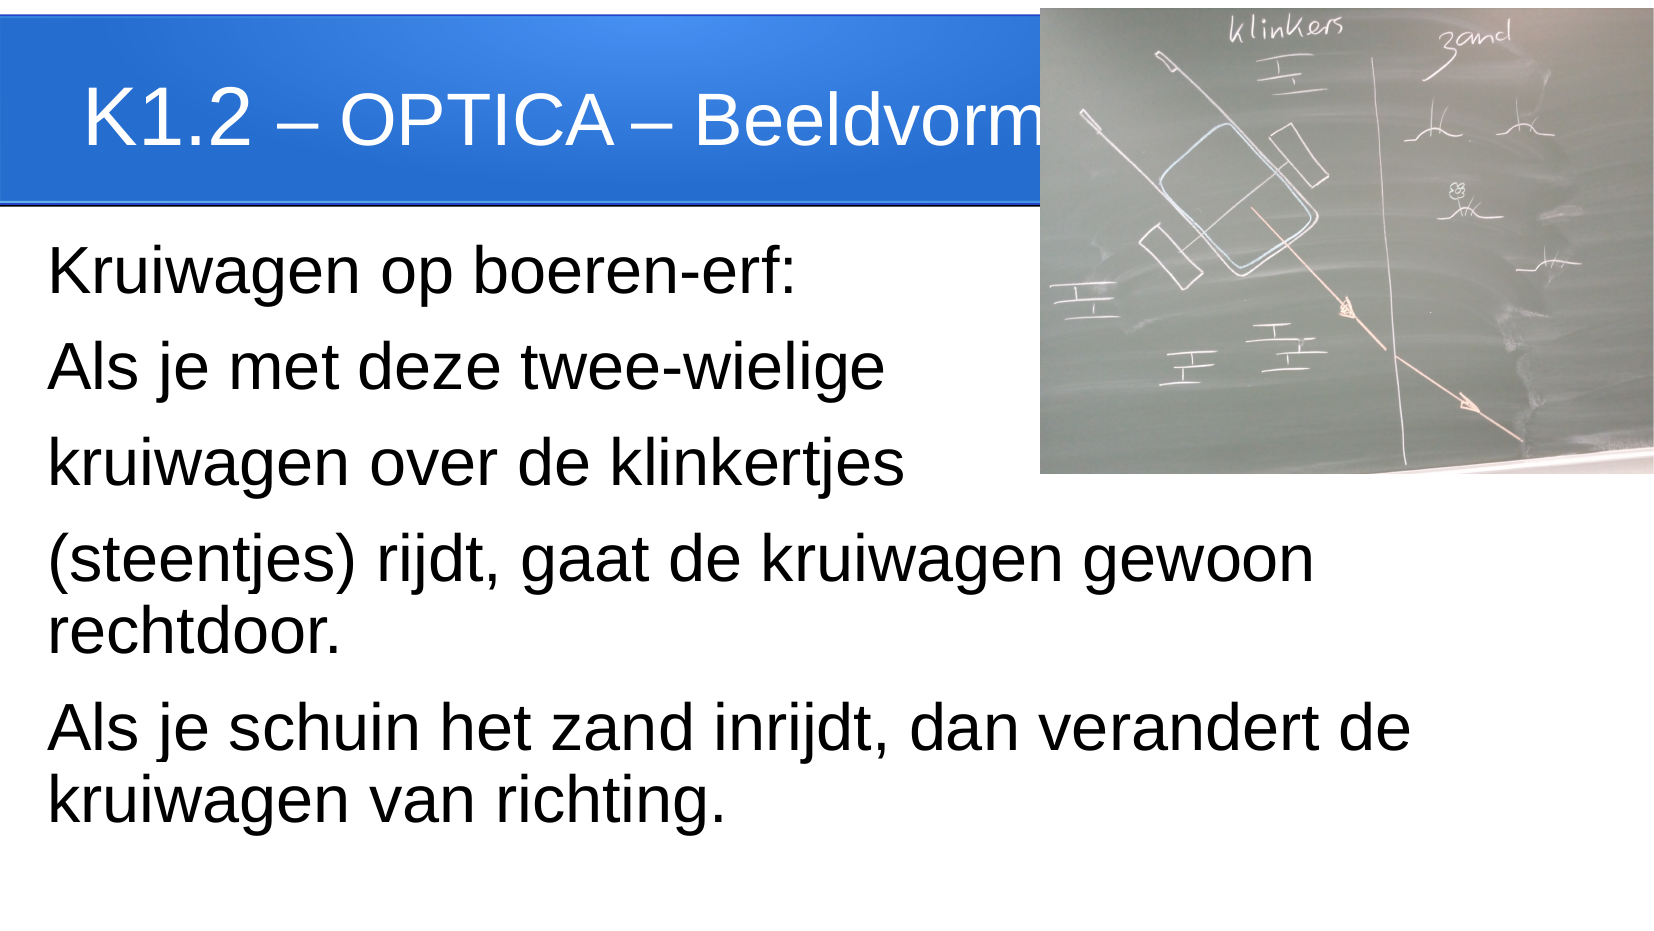

# K1.2 – OPTICA – Beeldvorming
Kruiwagen op boeren-erf:
Als je met deze twee-wielige
kruiwagen over de klinkertjes
(steentjes) rijdt, gaat de kruiwagen gewoon rechtdoor.
Als je schuin het zand inrijdt, dan verandert de kruiwagen van richting.